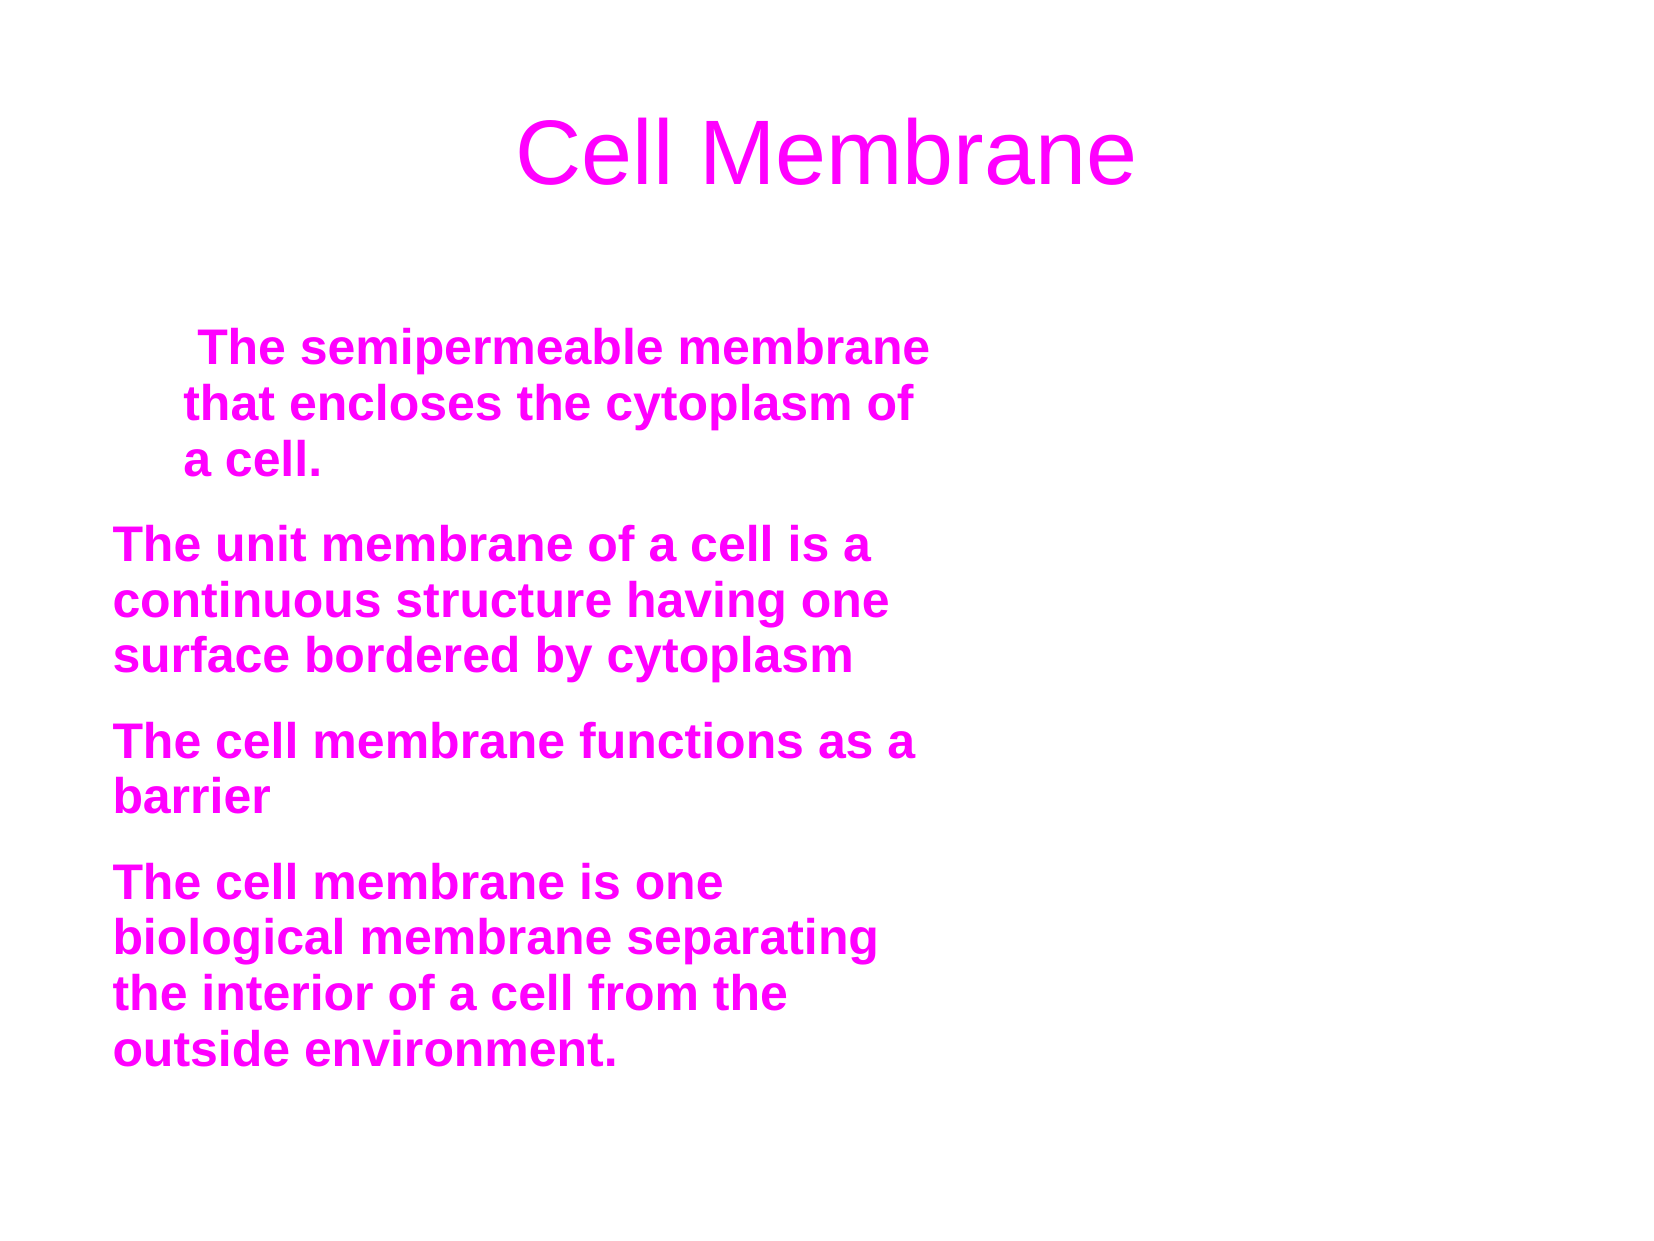

# Cell Membrane
 The semipermeable membrane that encloses the cytoplasm of a cell.
The unit membrane of a cell is a continuous structure having one surface bordered by cytoplasm
The cell membrane functions as a barrier
The cell membrane is one biological membrane separating the interior of a cell from the outside environment.